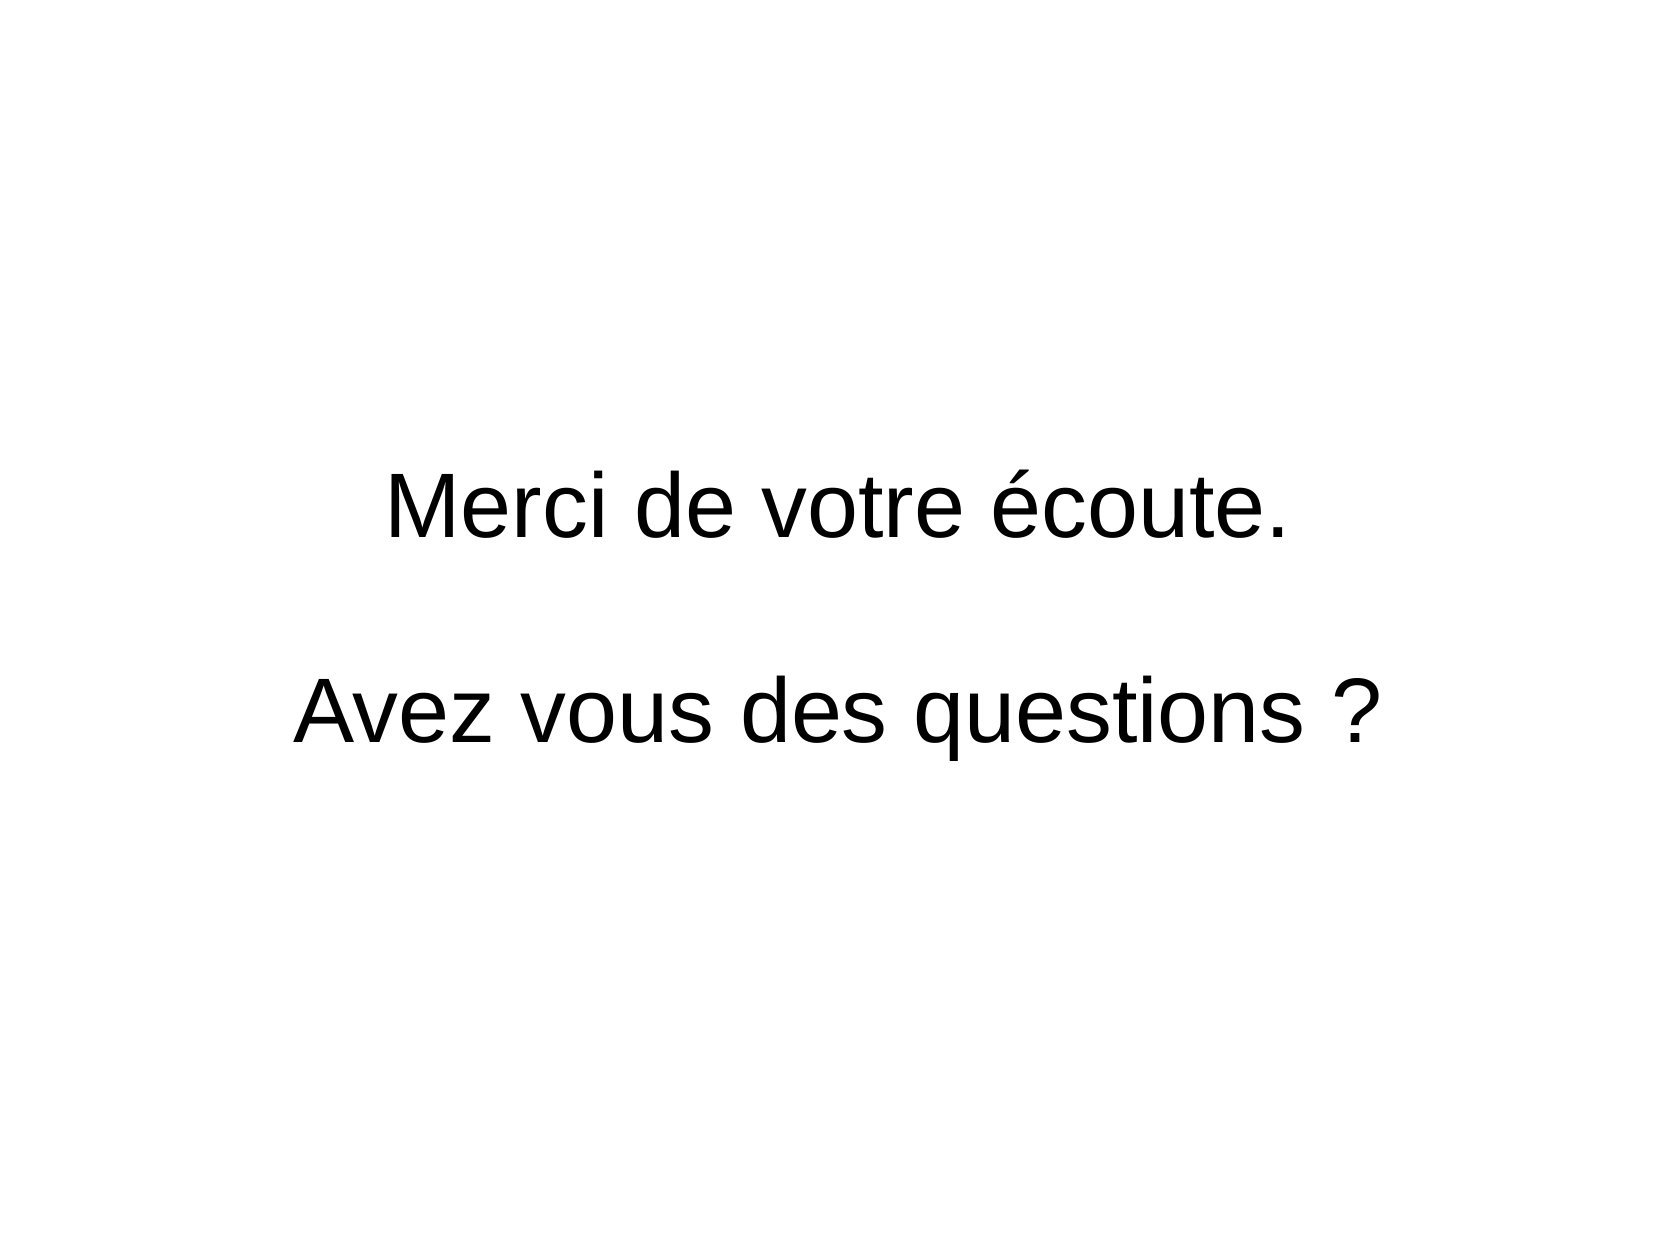

# Merci de votre écoute. Avez vous des questions ?